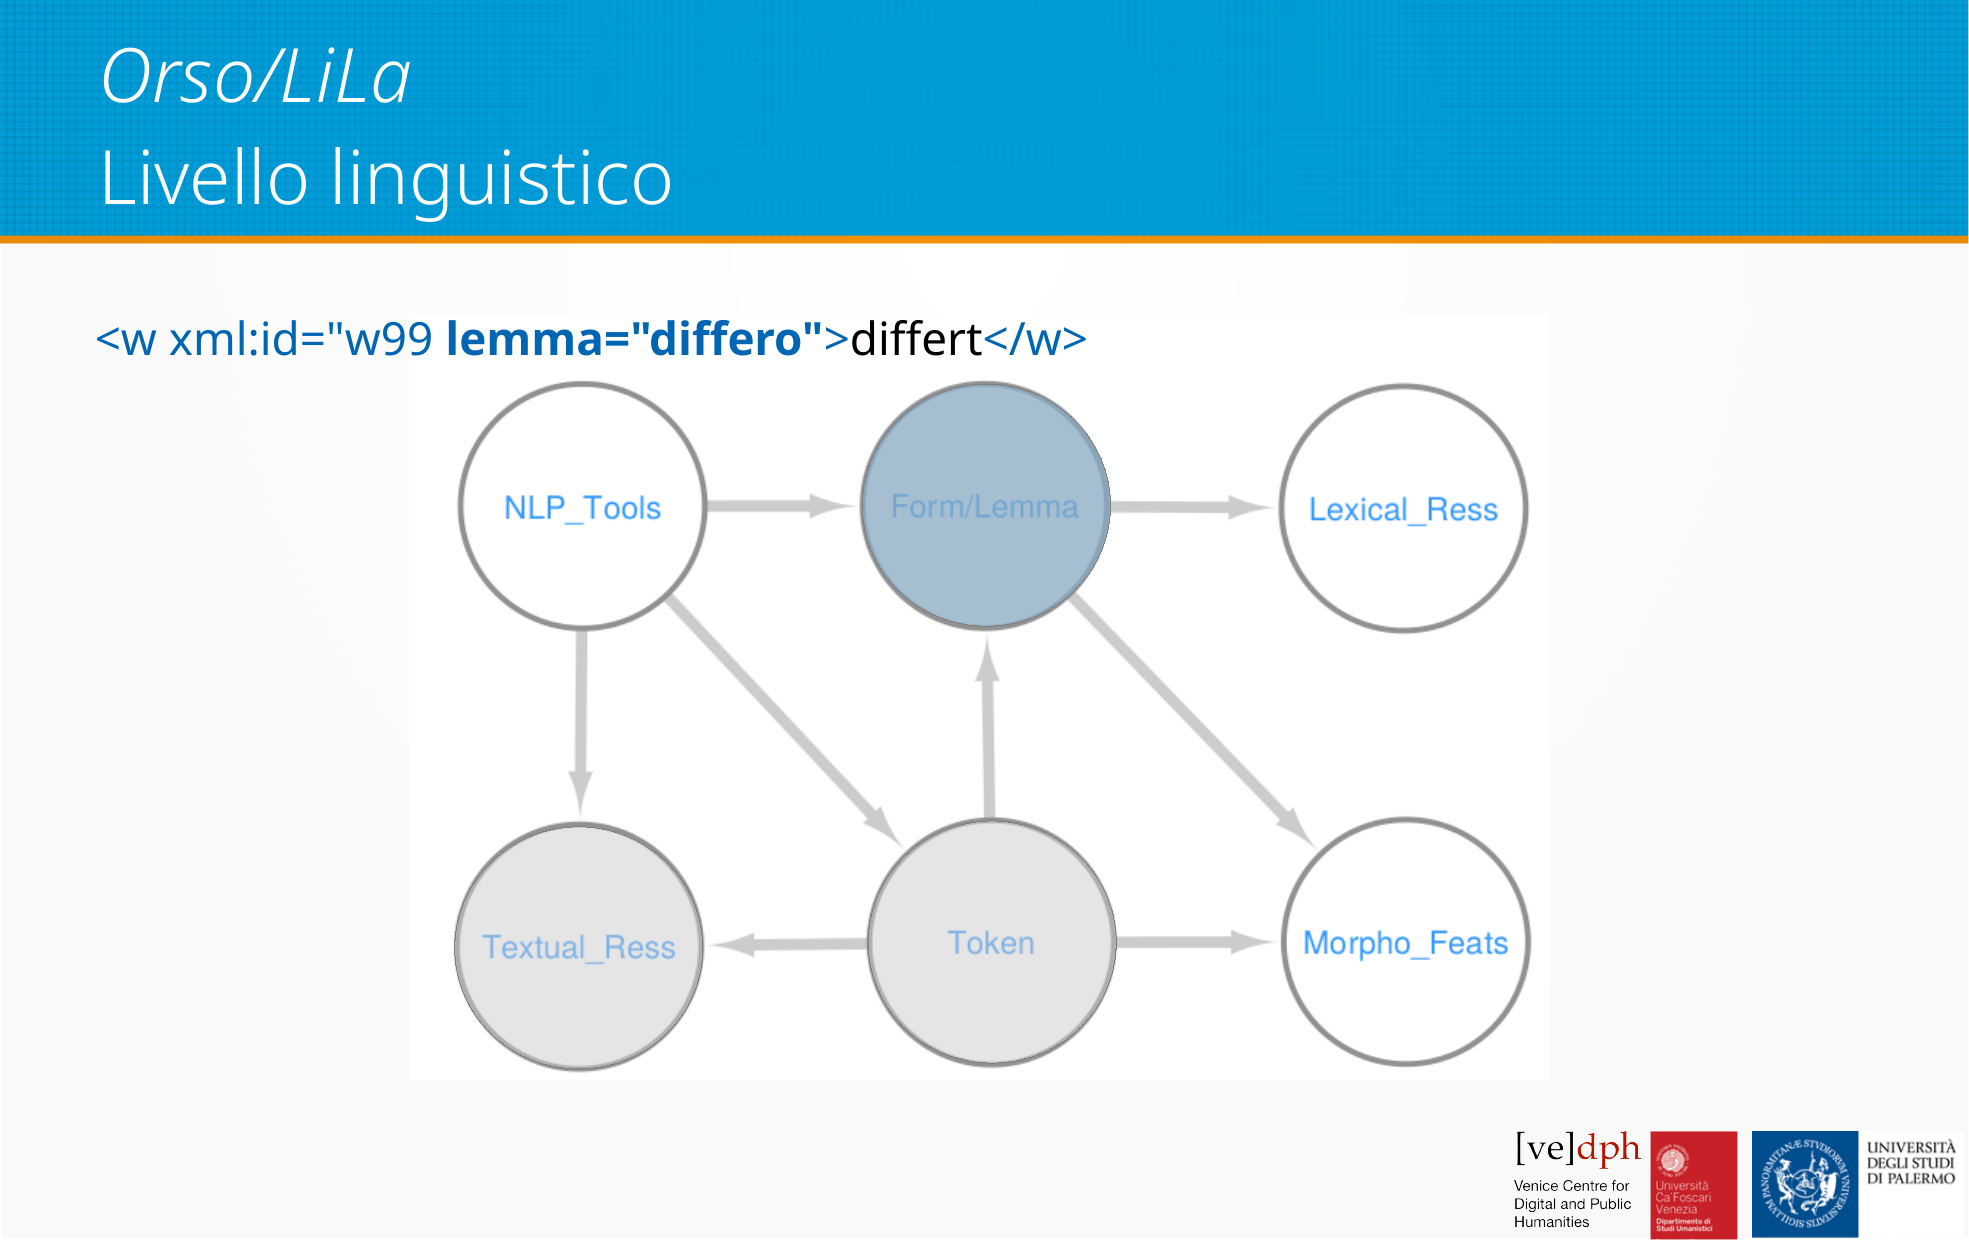

# Orso/LiLa Livello linguistico
<w xml:id="w99 lemma="differo">differt</w>